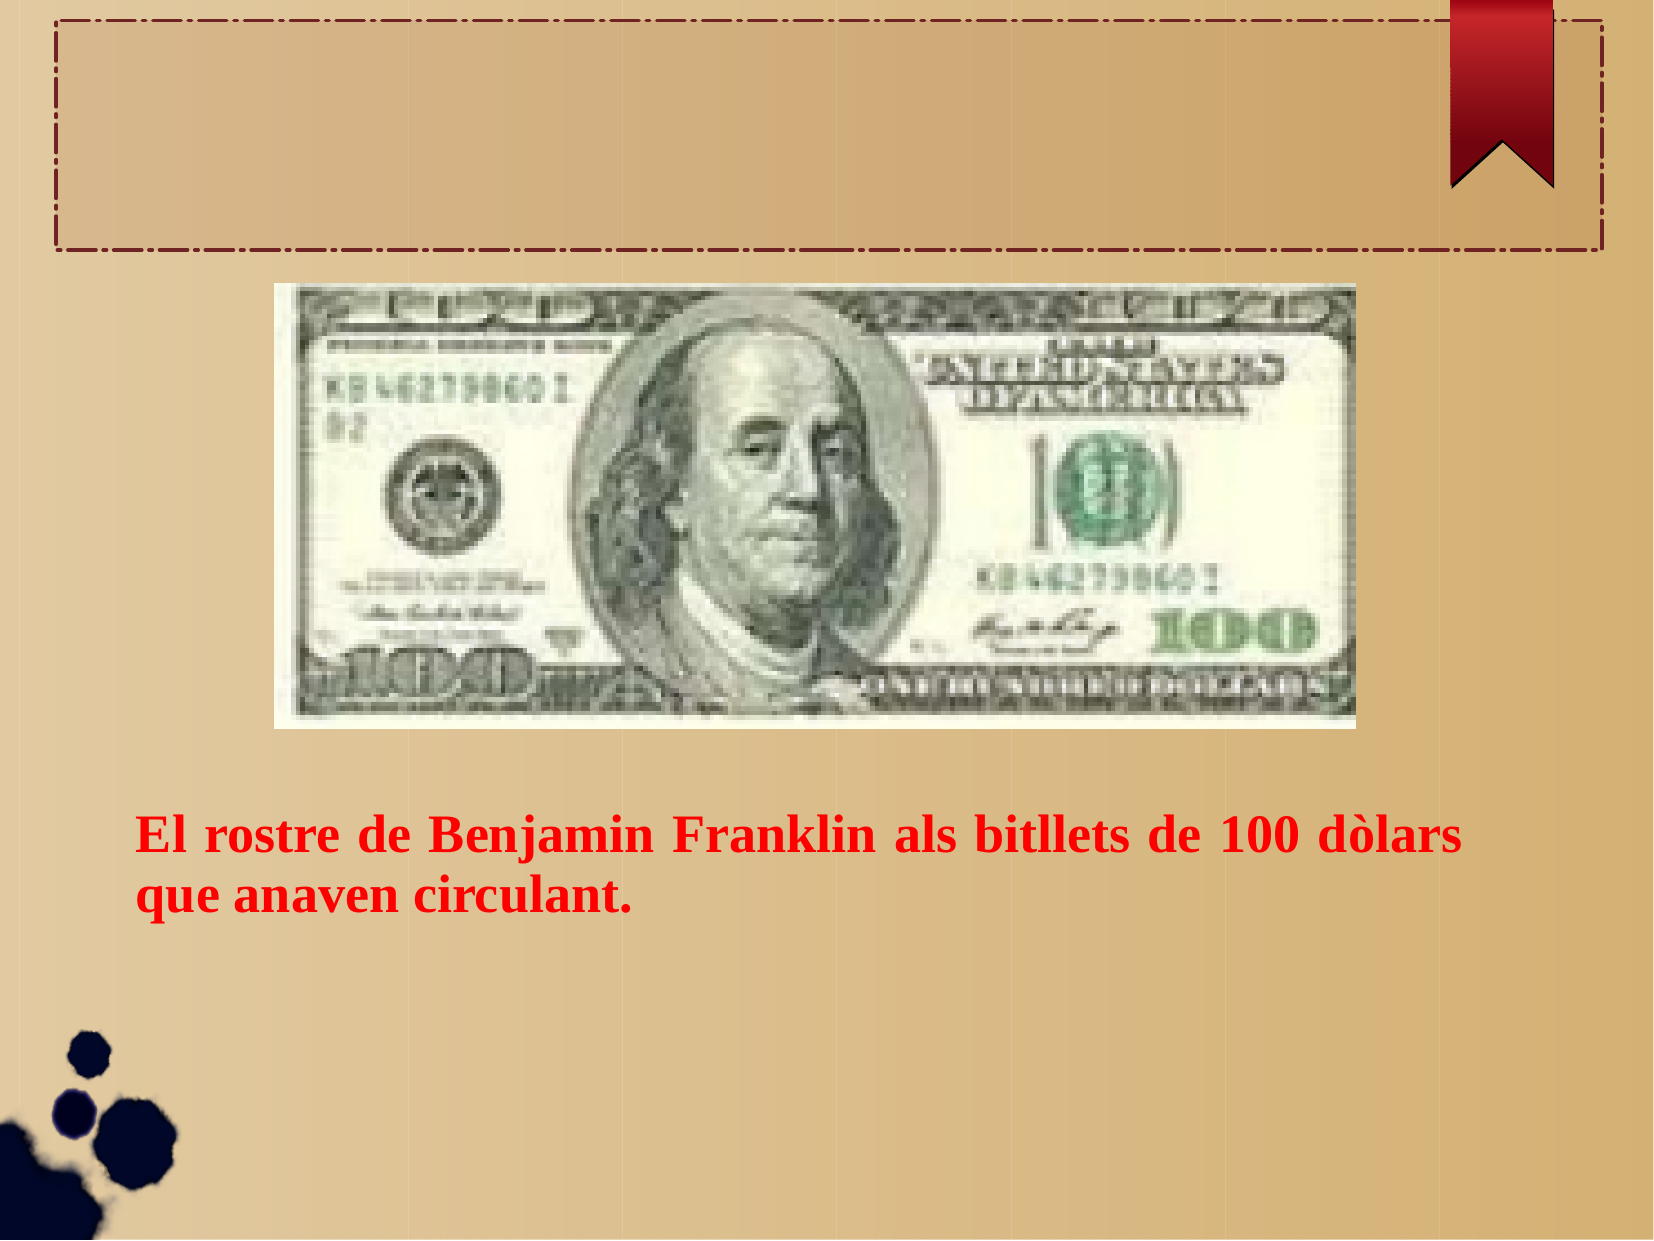

# El rostre de Benjamin Franklin als bitllets de 100 dòlars que anaven circulant.